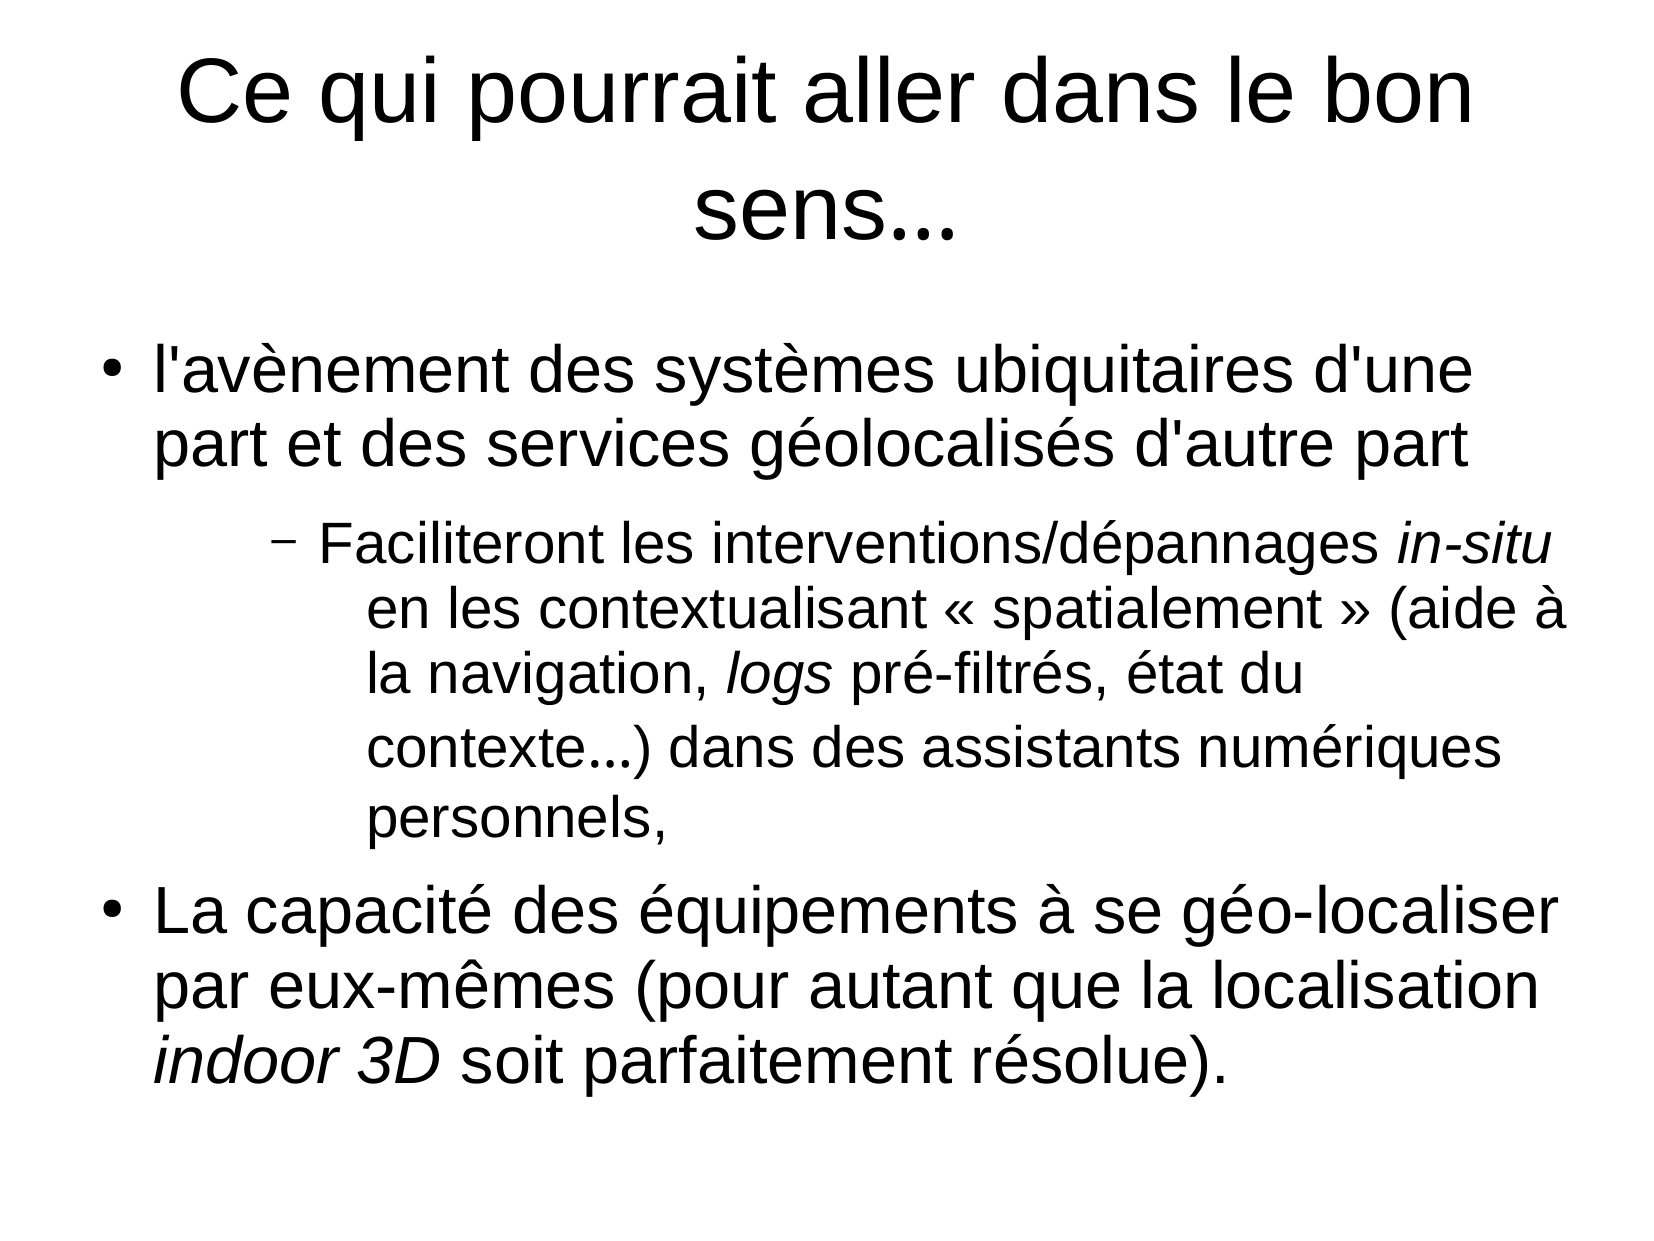

# Ce qui pourrait aller dans le bon sens…
l'avènement des systèmes ubiquitaires d'une part et des services géolocalisés d'autre part
Faciliteront les interventions/dépannages in-situ en les contextualisant « spatialement » (aide à la navigation, logs pré-filtrés, état du contexte…) dans des assistants numériques personnels,
La capacité des équipements à se géo-localiser par eux-mêmes (pour autant que la localisation indoor 3D soit parfaitement résolue).